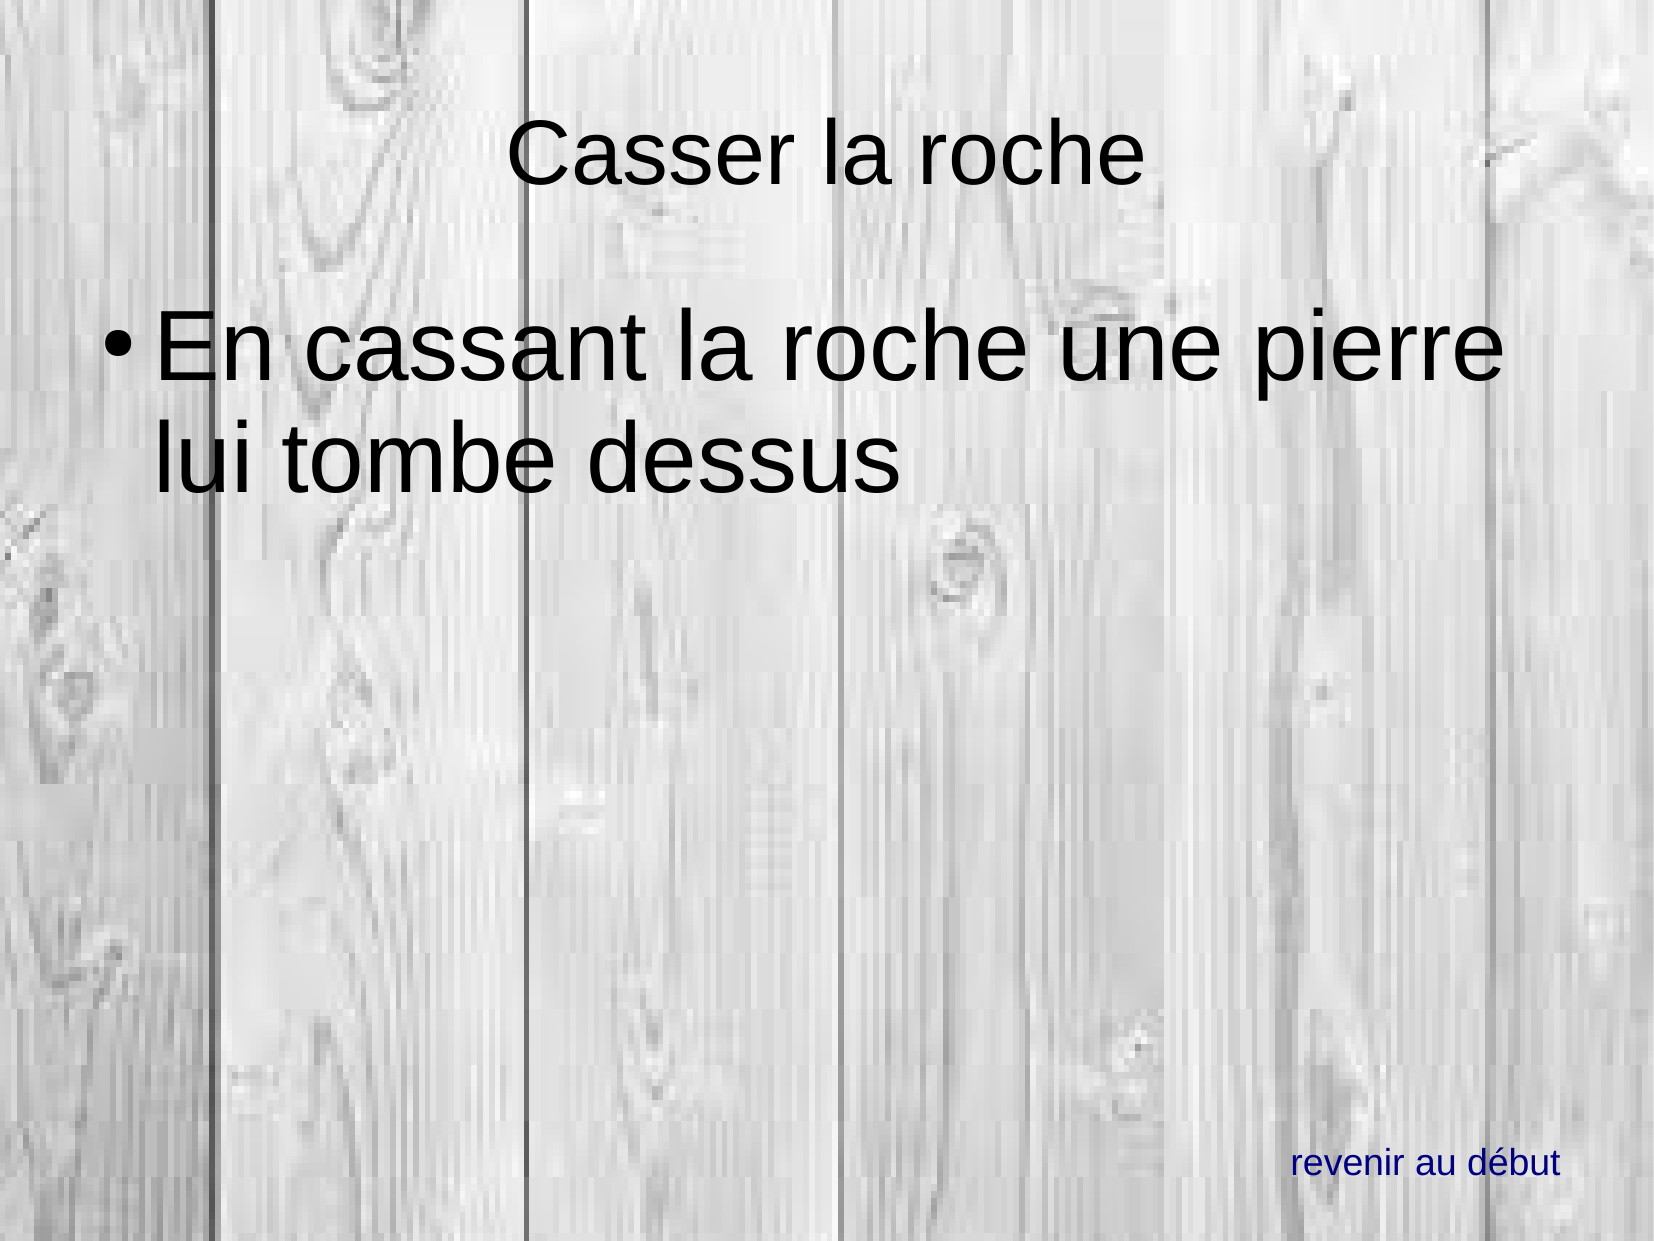

# Casser la roche
En cassant la roche une pierre lui tombe dessus
revenir au début